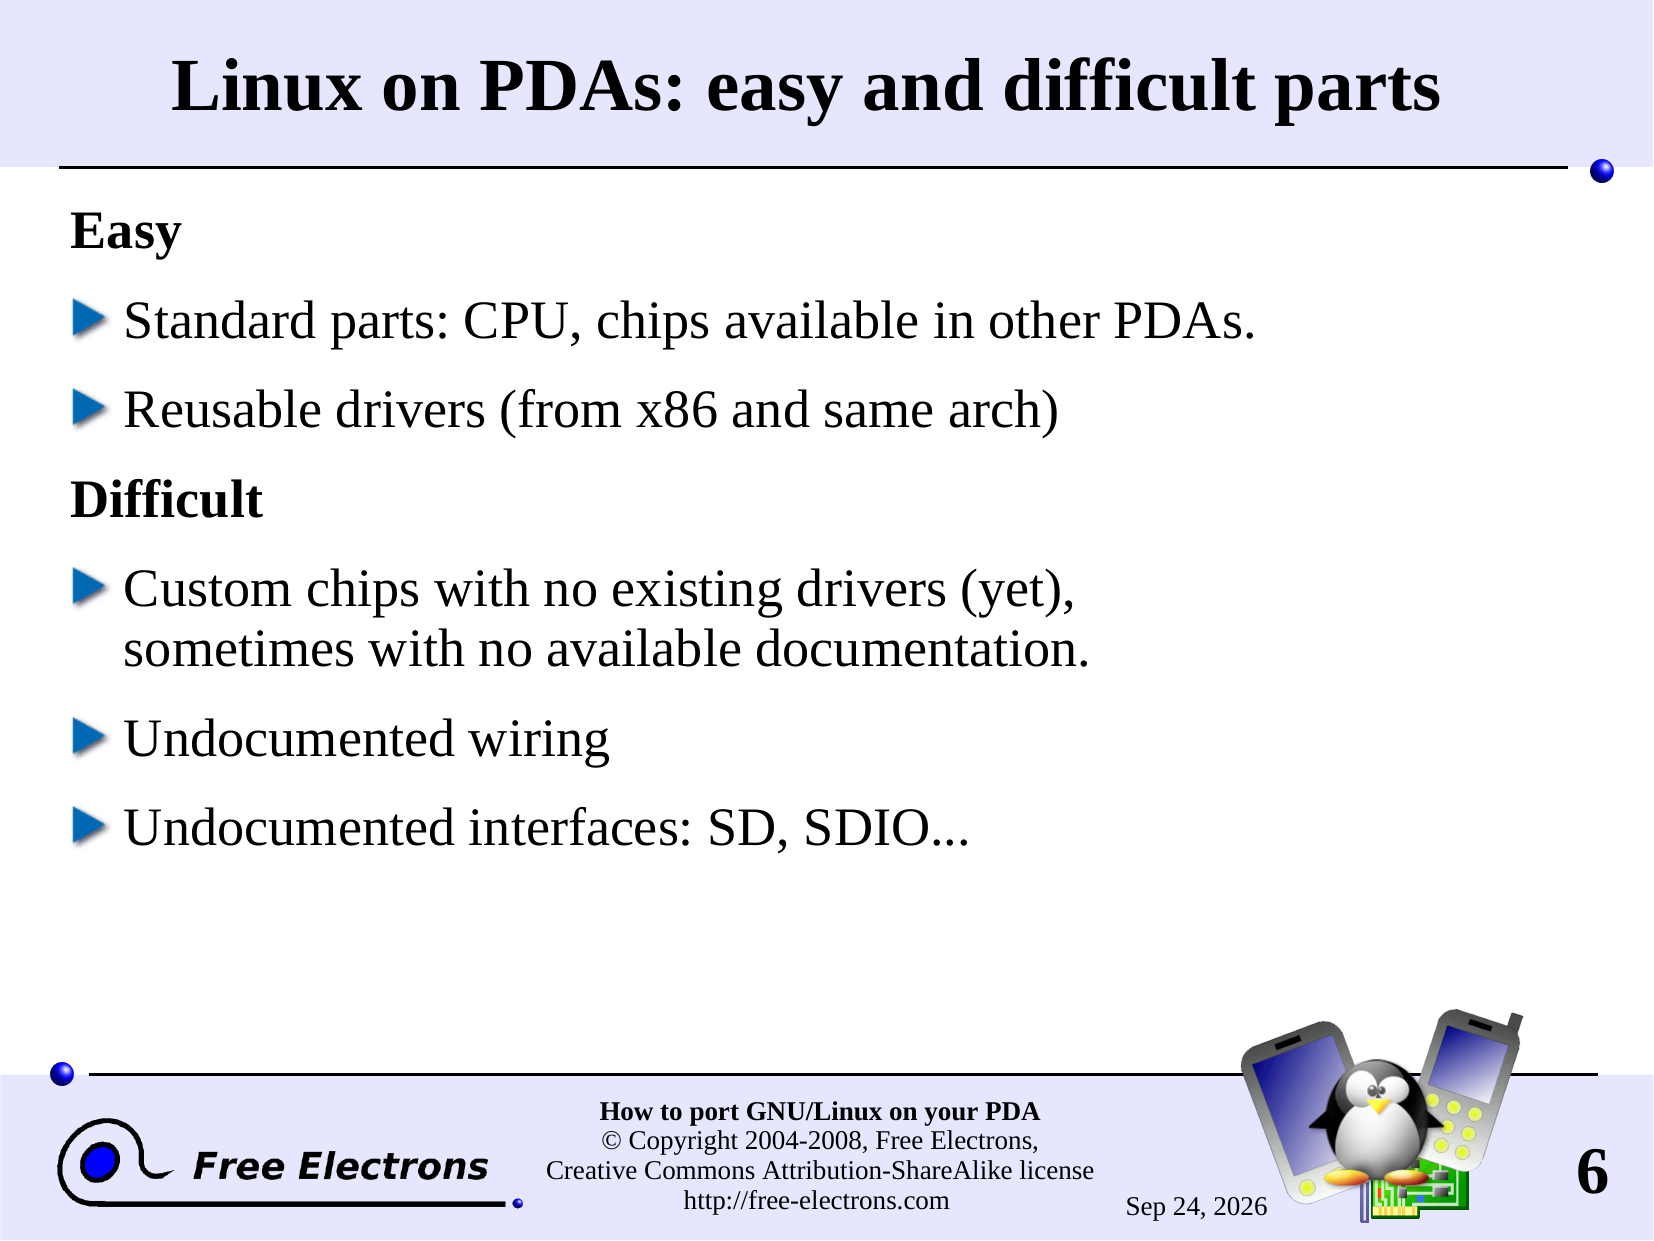

# Linux on PDAs: easy and difficult parts
Easy
Standard parts: CPU, chips available in other PDAs.
Reusable drivers (from x86 and same arch)
Difficult
Custom chips with no existing drivers (yet),
sometimes with no available documentation.
Undocumented wiring
Undocumented interfaces: SD, SDIO...